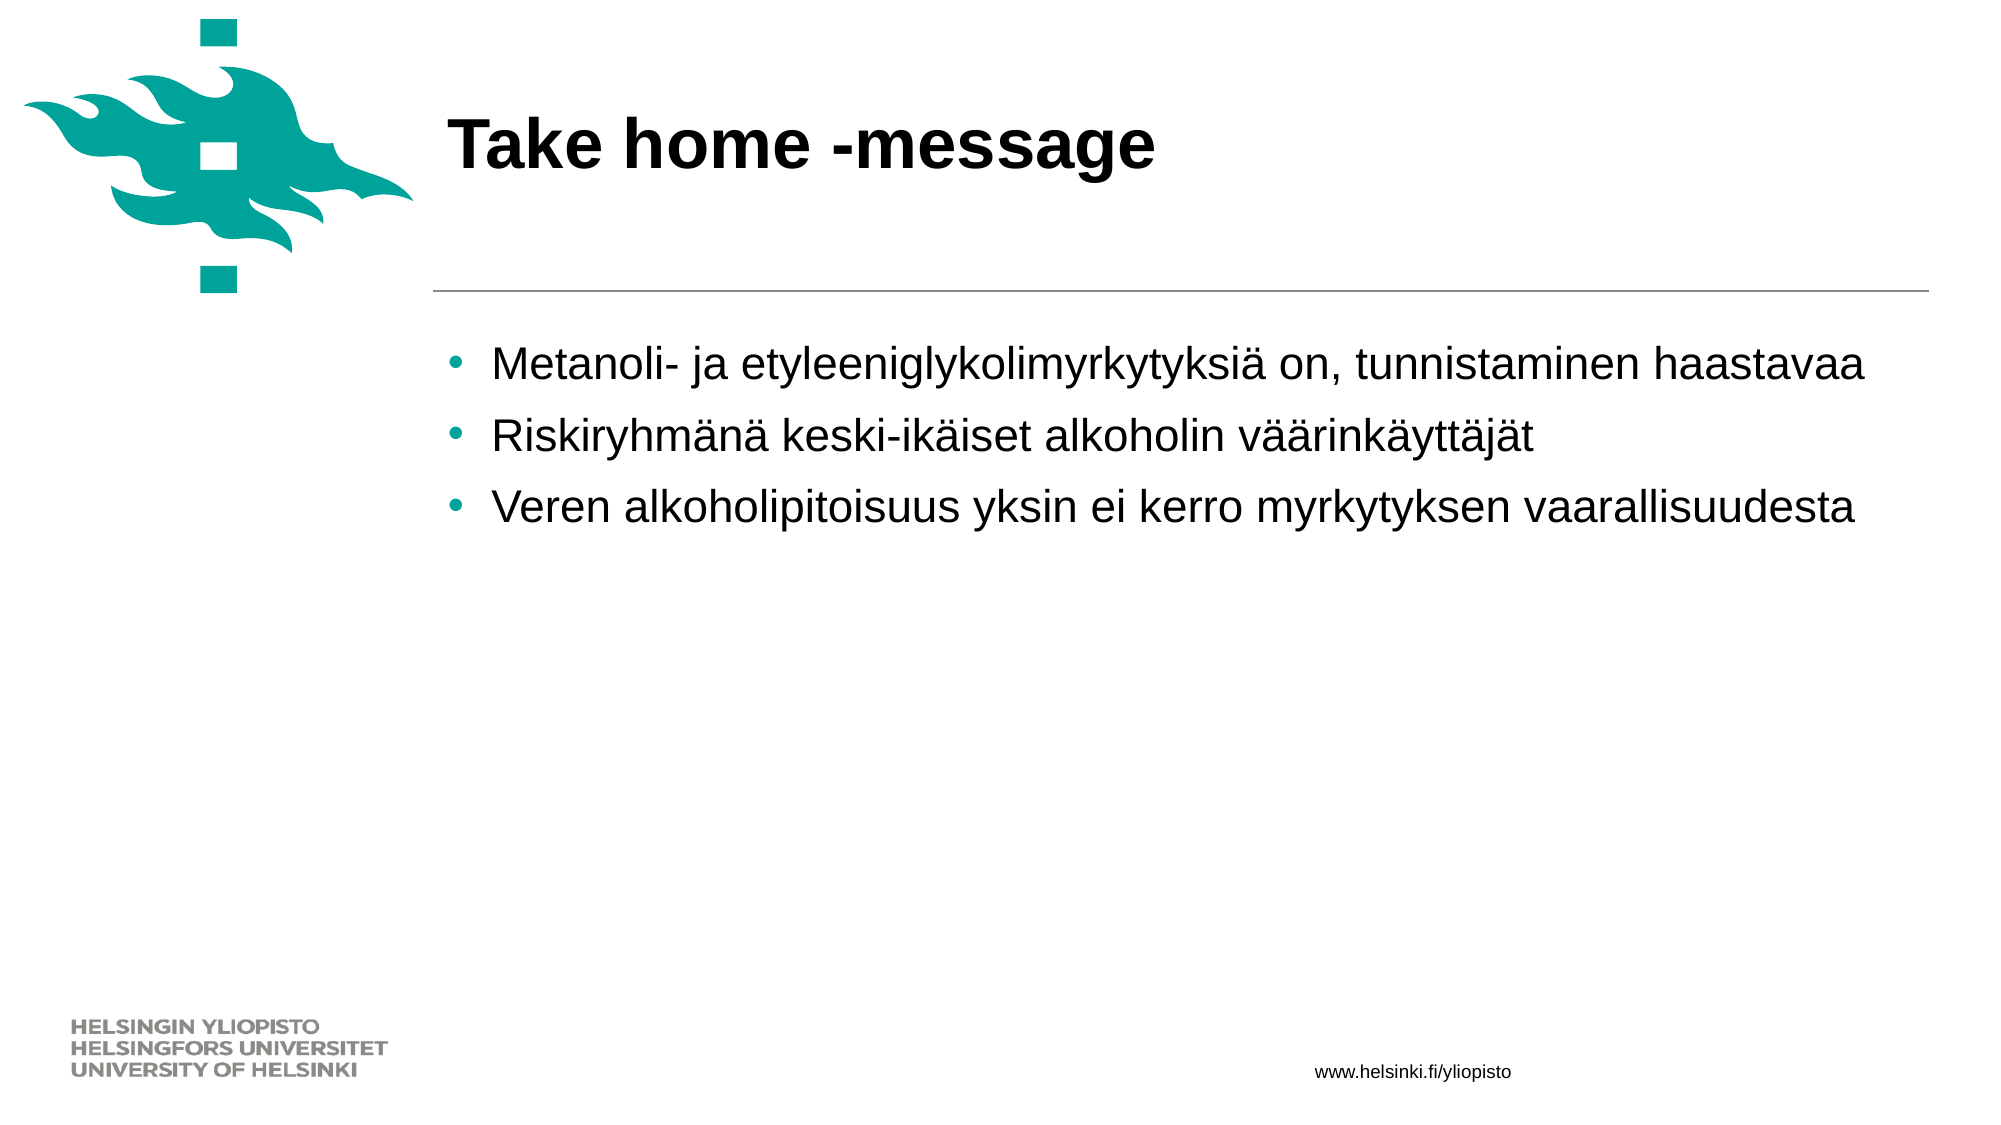

Take home -message
# Metanoli- ja etyleeniglykolimyrkytyksiä on, tunnistaminen haastavaa
Riskiryhmänä keski-ikäiset alkoholin väärinkäyttäjät
Veren alkoholipitoisuus yksin ei kerro myrkytyksen vaarallisuudesta